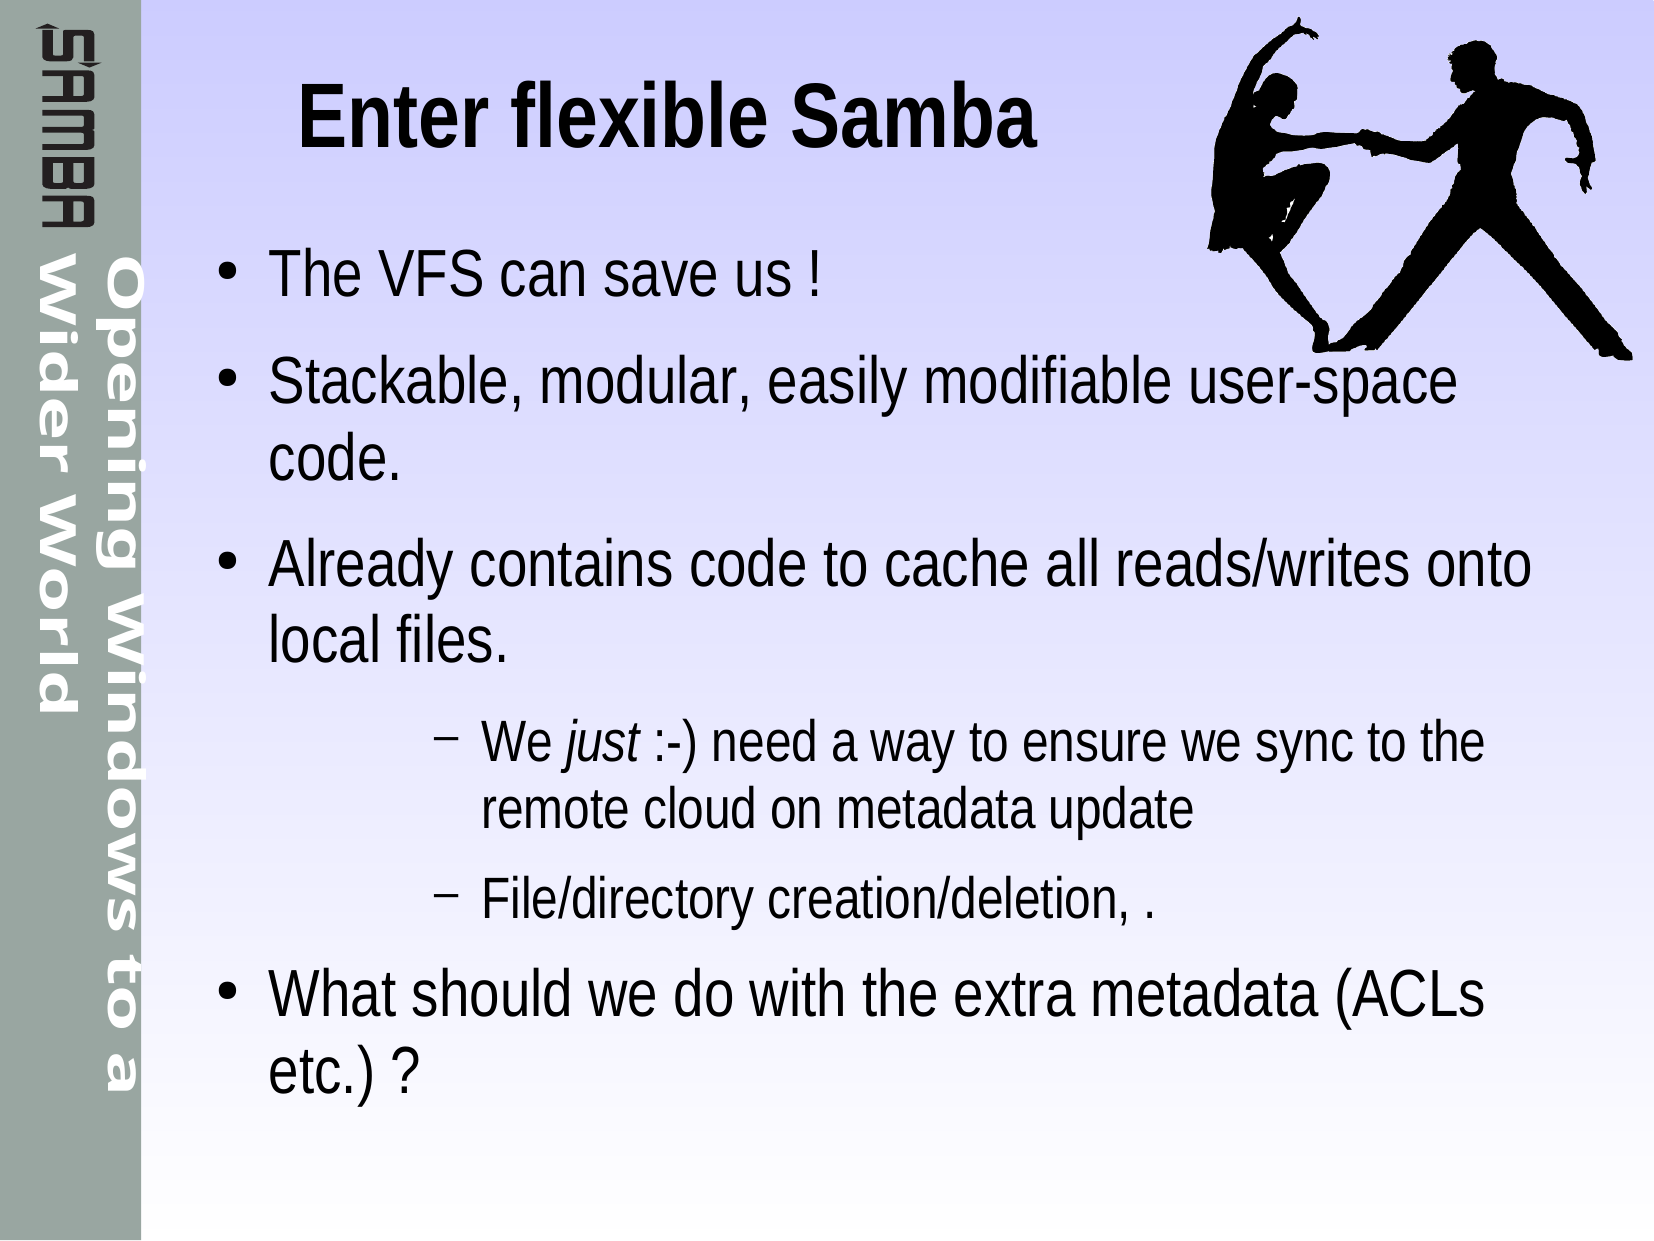

# Enter flexible Samba
The VFS can save us !
Stackable, modular, easily modifiable user-space code.
Already contains code to cache all reads/writes onto local files.
We just :-) need a way to ensure we sync to the remote cloud on metadata update
File/directory creation/deletion, .
What should we do with the extra metadata (ACLs etc.) ?